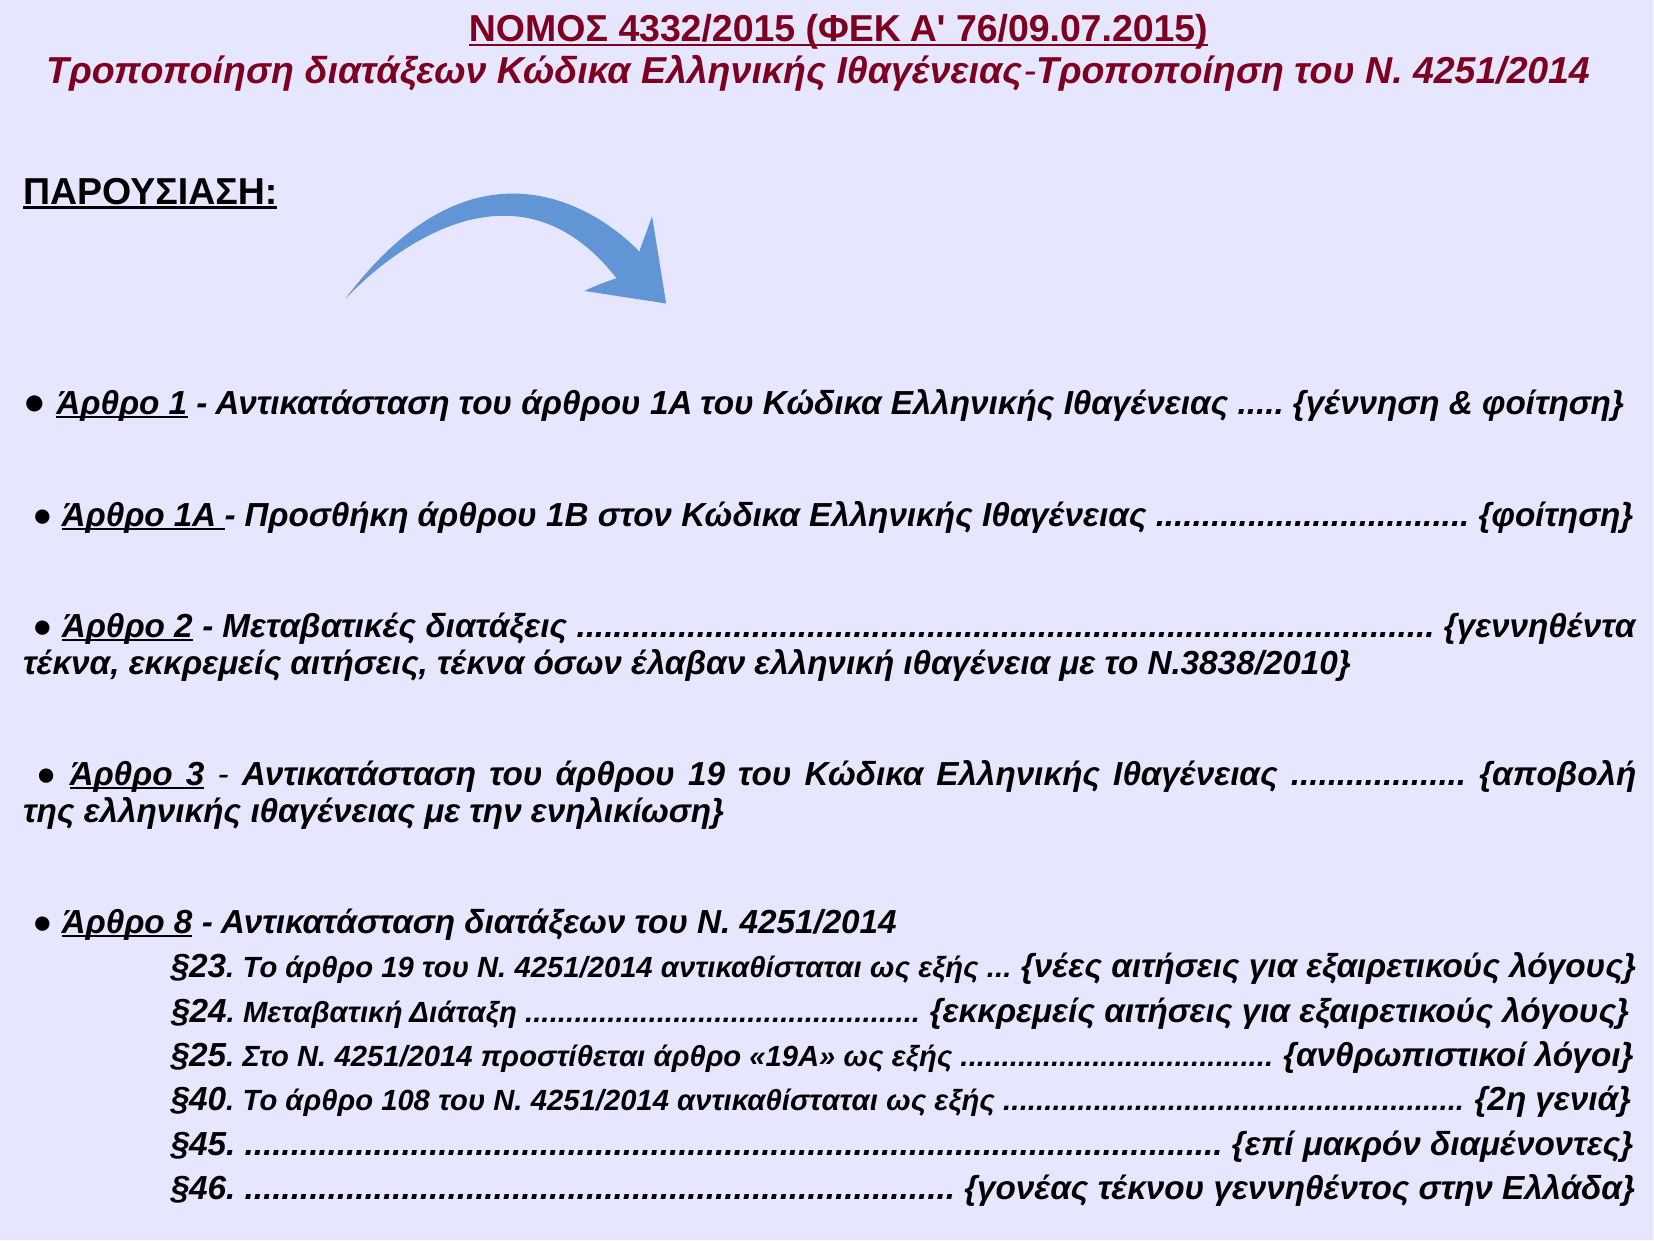

NOMOΣ 4332/2015 (ΦΕΚ Α' 76/09.07.2015)
 Τροποποίηση διατάξεων Κώδικα Ελληνικής Ιθαγένειας-Τροποποίηση του Ν. 4251/2014
ΠΑΡΟΥΣΙΑΣΗ:
● Άρθρο 1 - Αντικατάσταση του άρθρου 1Α του Κώδικα Ελληνικής Ιθαγένειας ..... {γέννηση & φοίτηση}
 ● Άρθρο 1Α - Προσθήκη άρθρου 1Β στον Κώδικα Ελληνικής Ιθαγένειας .................................. {φοίτηση}
 ● Άρθρο 2 - Μεταβατικές διατάξεις ............................................................................................. {γεννηθέντα τέκνα, εκκρεμείς αιτήσεις, τέκνα όσων έλαβαν ελληνική ιθαγένεια με το Ν.3838/2010}
 ● Άρθρο 3 - Αντικατάσταση του άρθρου 19 του Κώδικα Ελληνικής Ιθαγένειας ................... {αποβολή της ελληνικής ιθαγένειας με την ενηλικίωση}
 ● Άρθρο 8 - Αντικατάσταση διατάξεων του Ν. 4251/2014
		§23. Το άρθρο 19 του Ν. 4251/2014 αντικαθίσταται ως εξής ... {νέες αιτήσεις για εξαιρετικούς λόγους}
	 §24. Μεταβατική Διάταξη ................................................ {εκκρεμείς αιτήσεις για εξαιρετικούς λόγους}
		§25. Στο Ν. 4251/2014 προστίθεται άρθρο «19Α» ως εξής ...................................... {ανθρωπιστικοί λόγοι}
		§40. Το άρθρο 108 του Ν. 4251/2014 αντικαθίσταται ως εξής ........................................................ {2η γενιά}
		§45. .......................................................................................................... {επί μακρόν διαμένοντες}
		§46. ............................................................................. {γονέας τέκνου γεννηθέντος στην Ελλάδα}